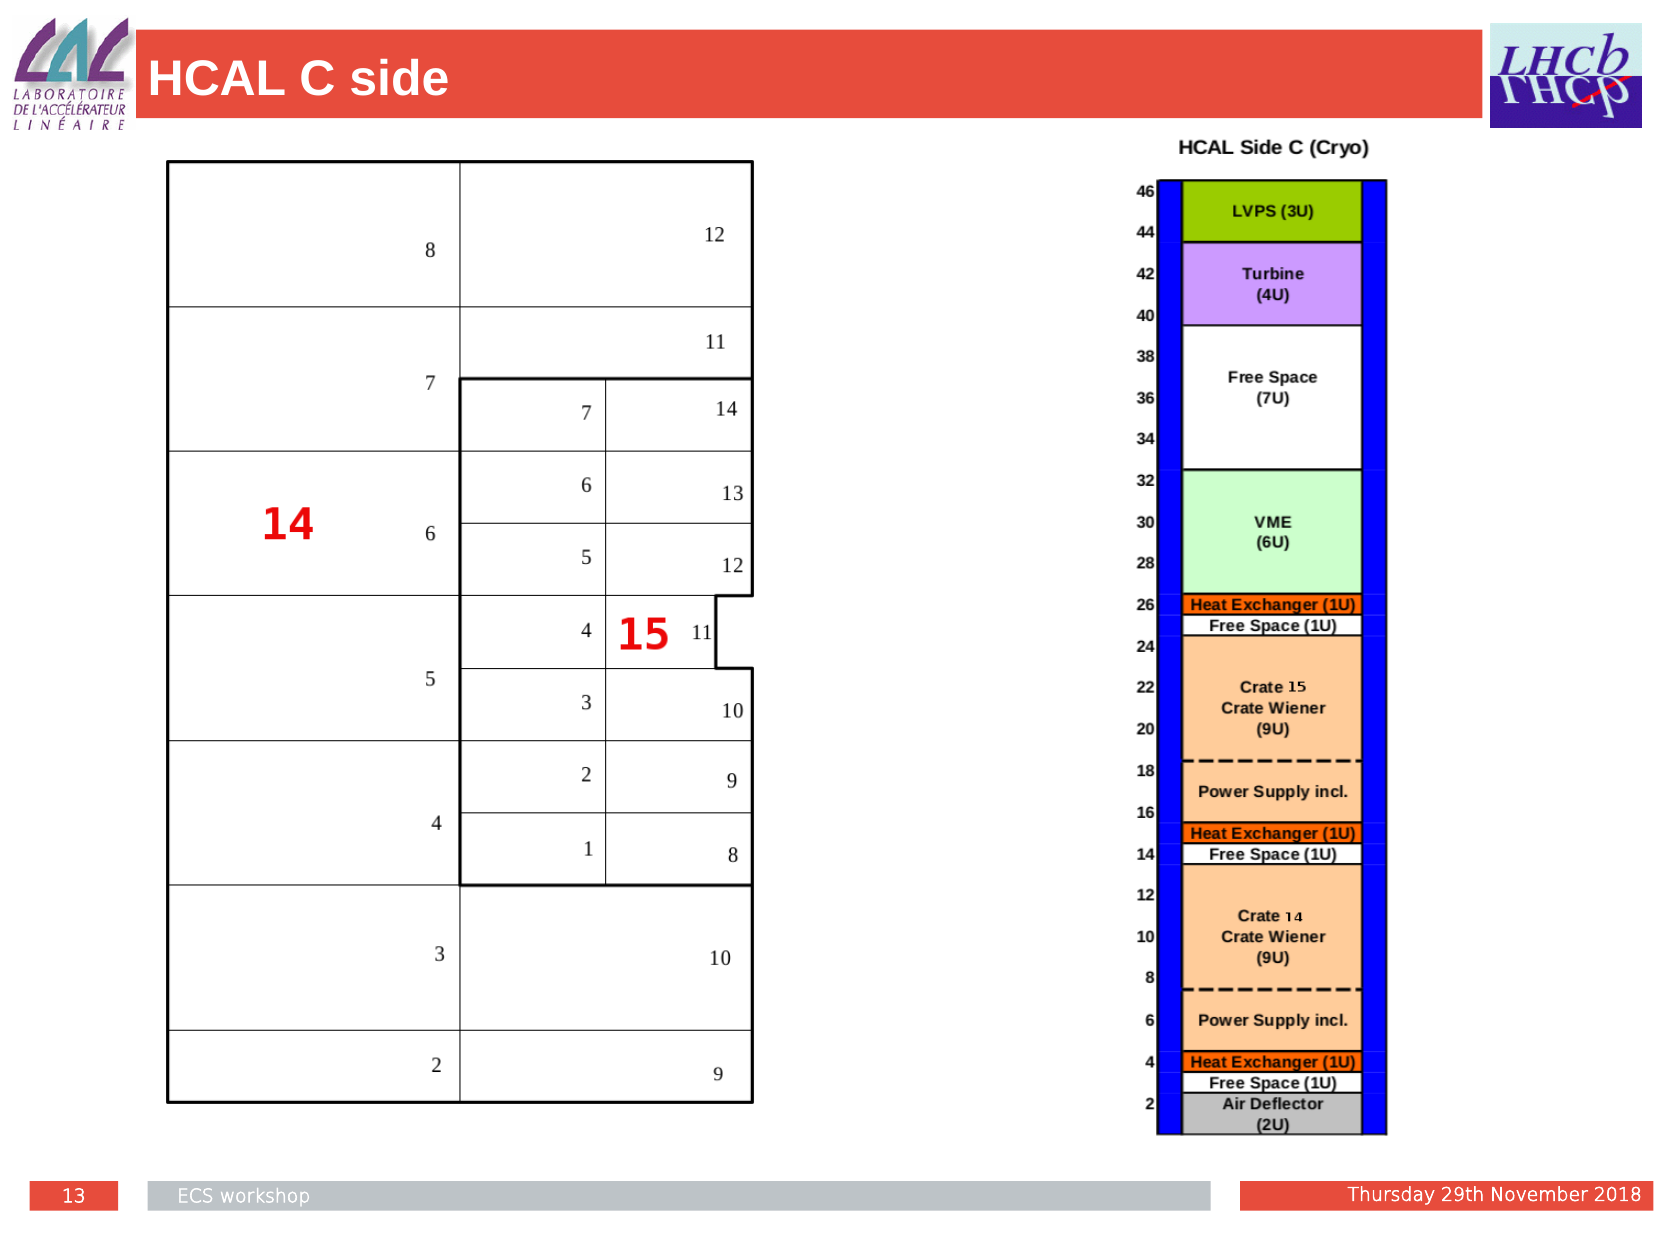

# HCAL C side
13
ECS workshop
Thursday 29th November 2018